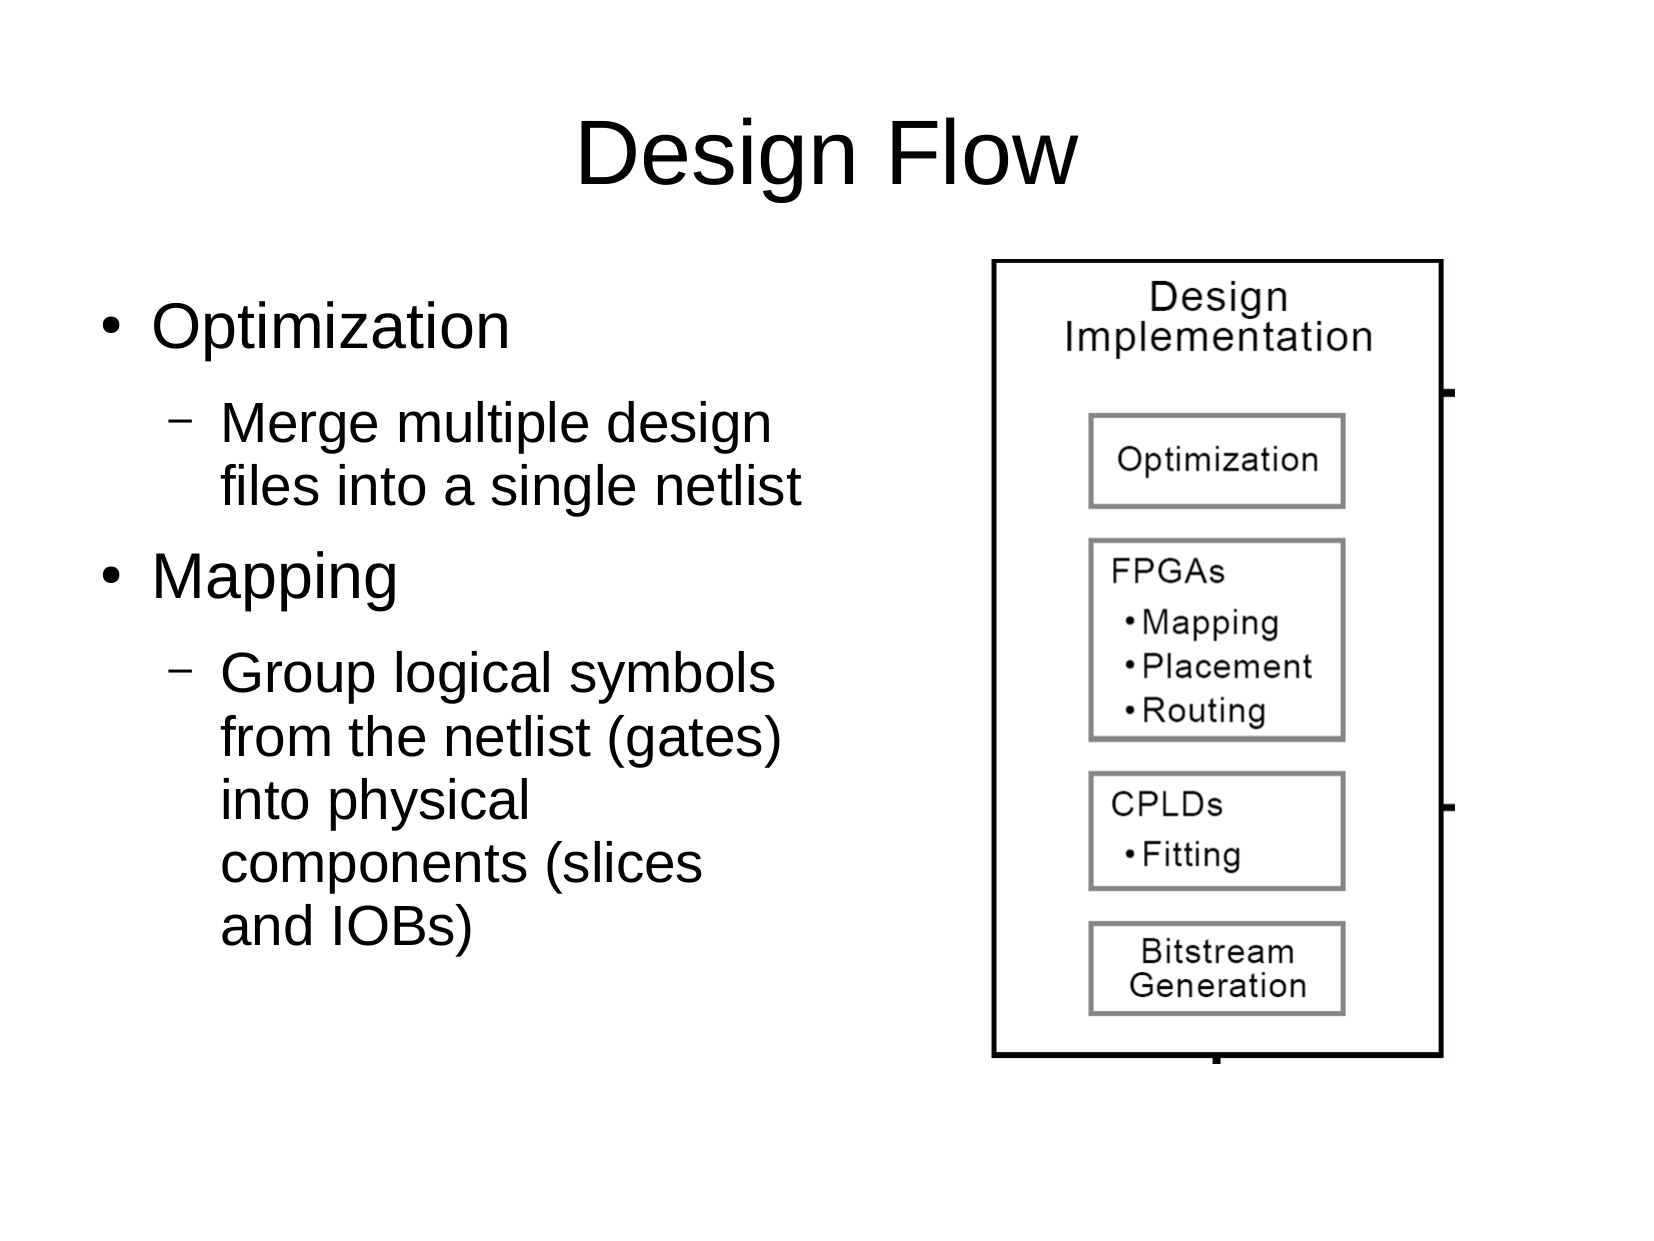

# Design Flow
Optimization
Merge multiple design files into a single netlist
Mapping
Group logical symbols from the netlist (gates) into physical components (slices and IOBs)